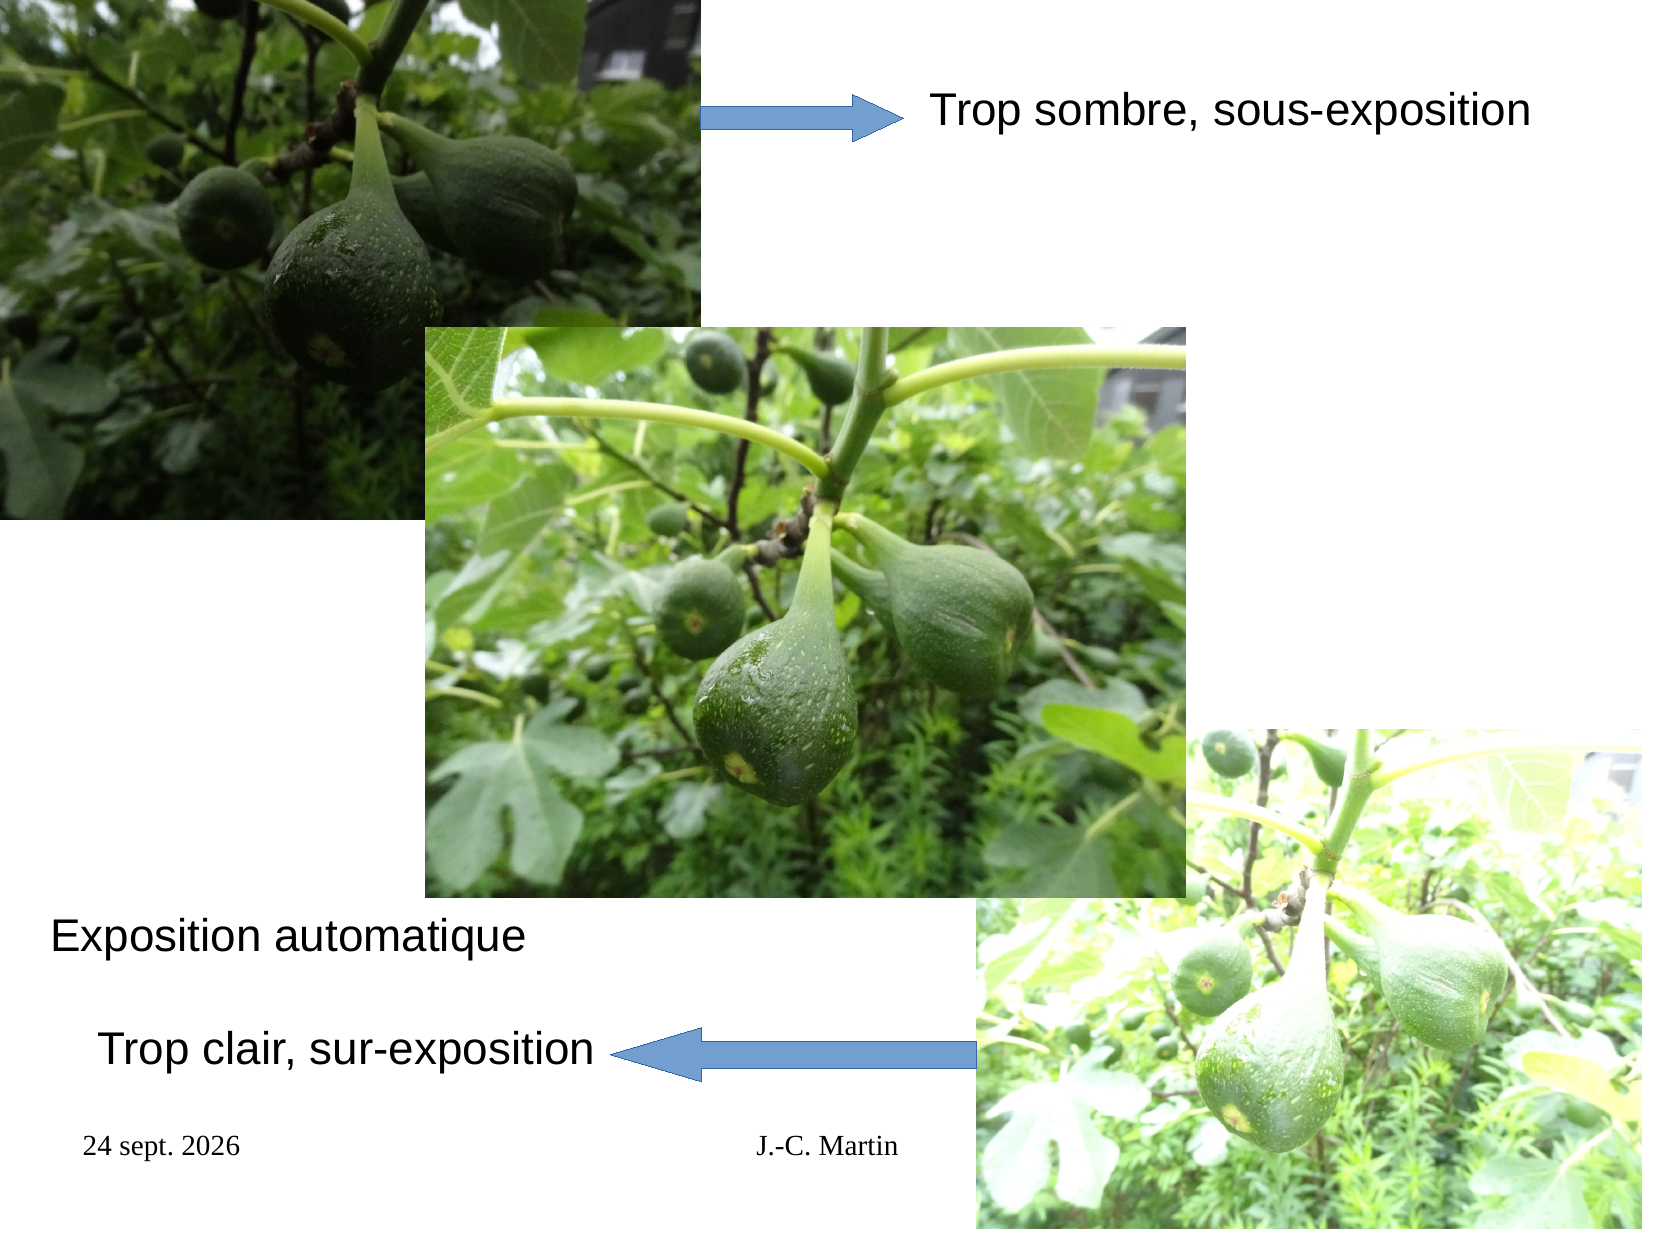

Trop sombre, sous-exposition
Exposition automatique
Trop clair, sur-exposition
J.-C. Martin
75